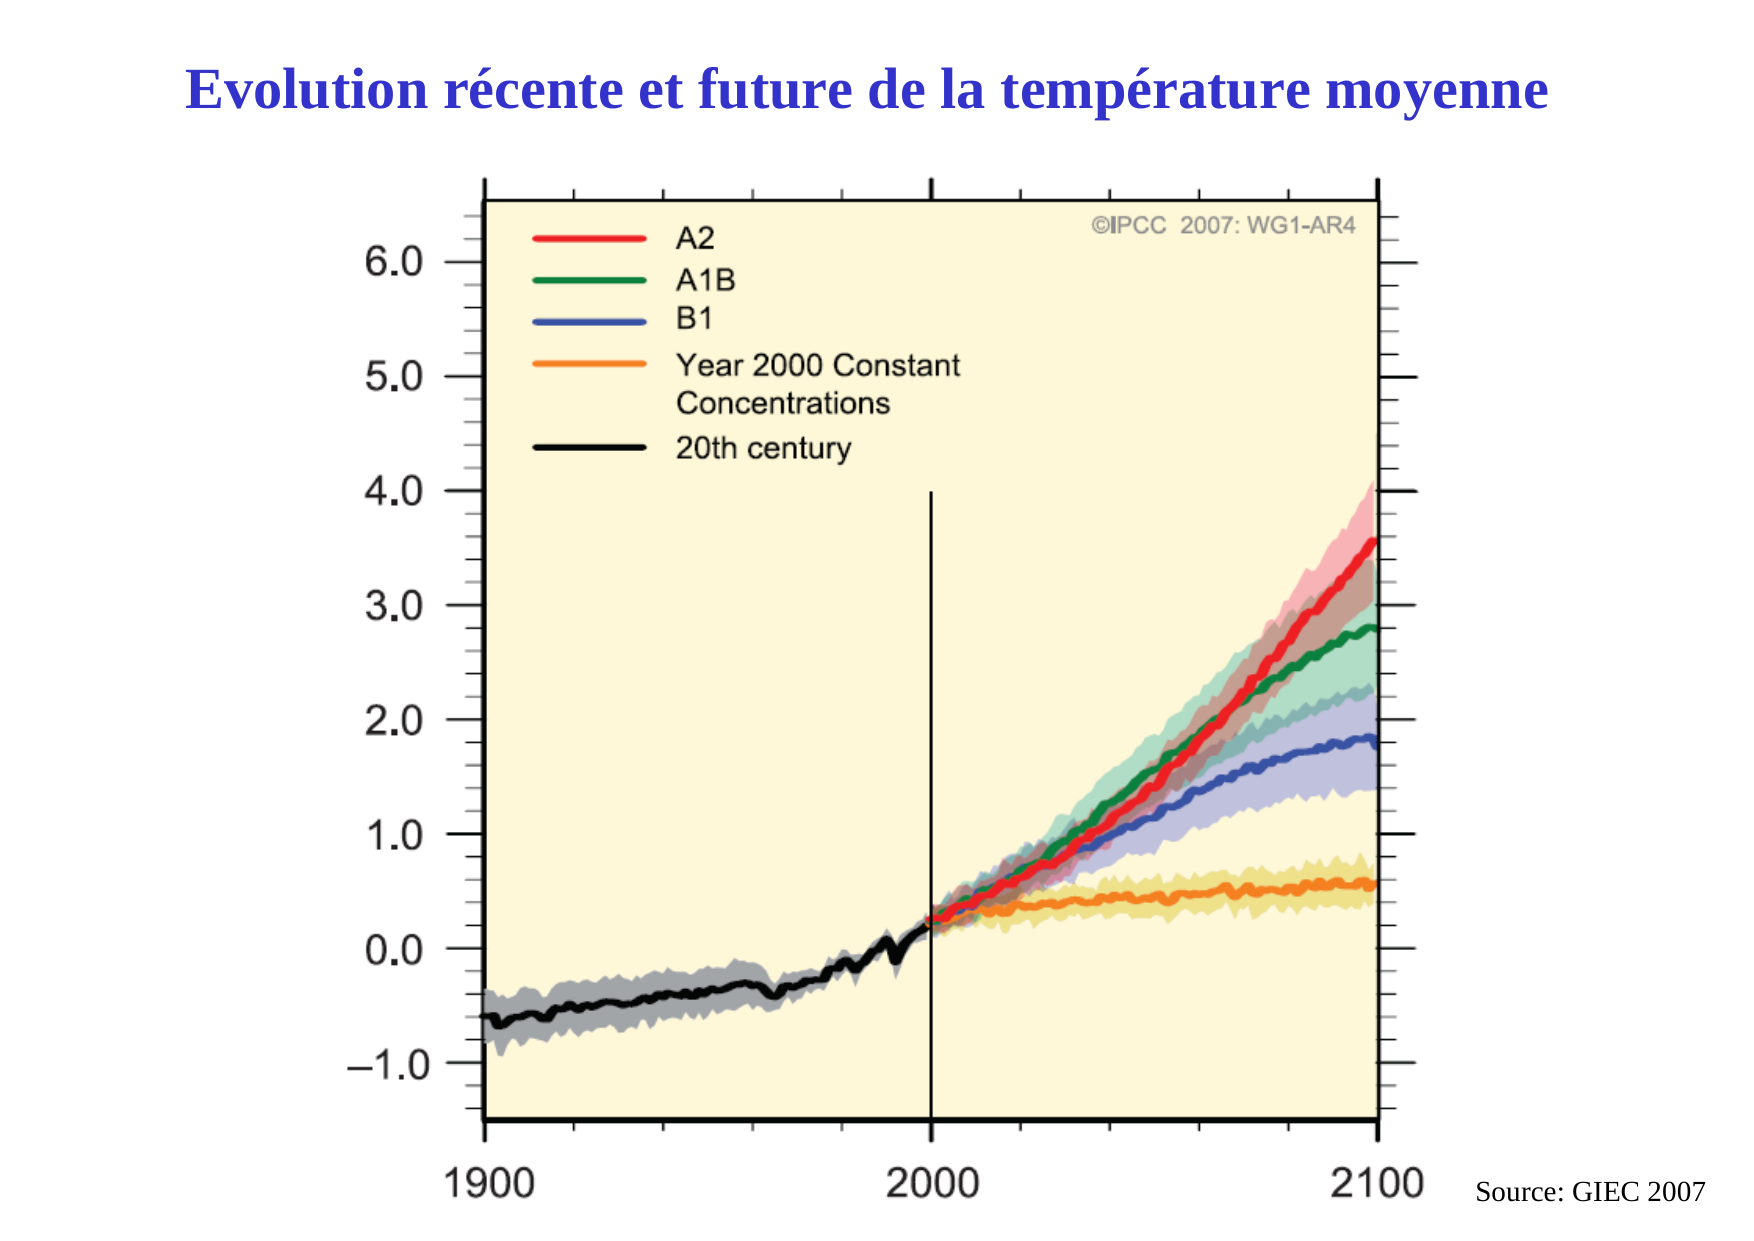

Evolution récente et future de la température moyenne
Source: GIEC 2007